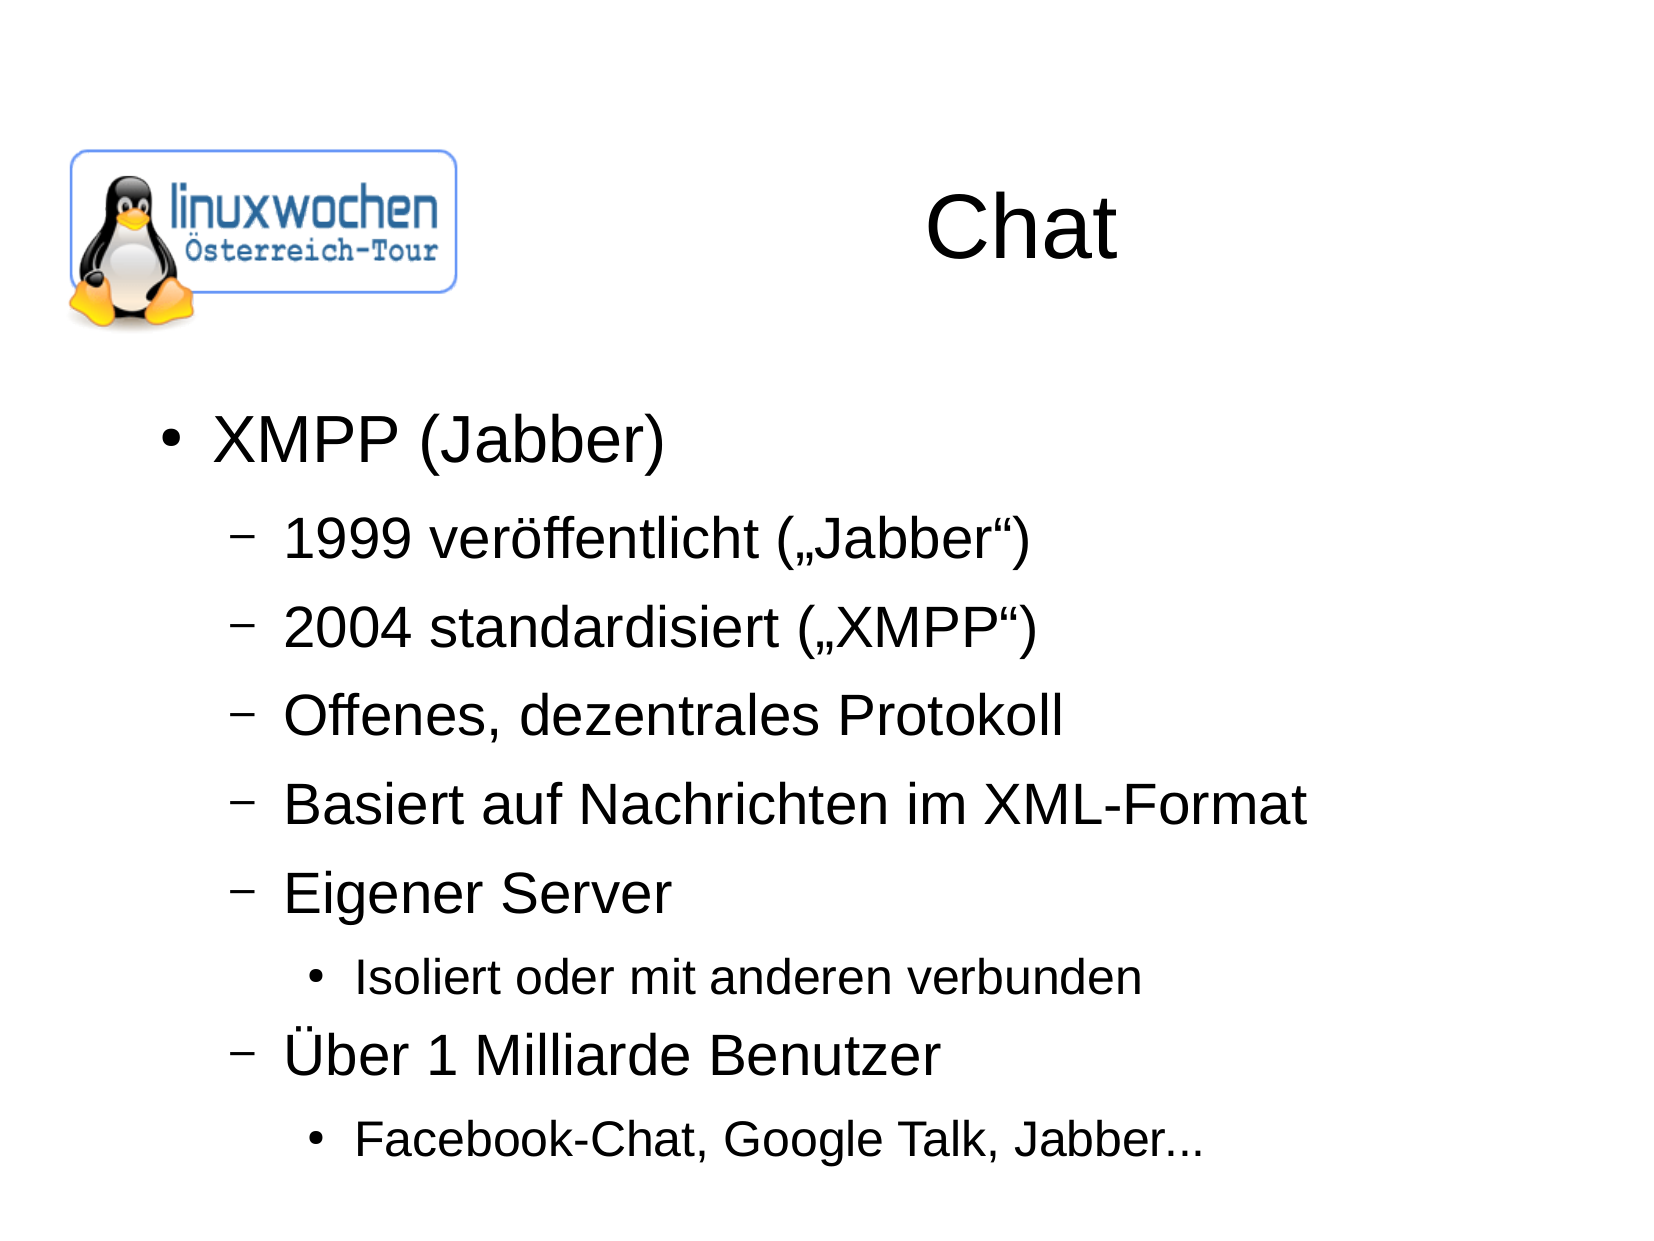

# Chat
XMPP (Jabber)
1999 veröffentlicht („Jabber“)
2004 standardisiert („XMPP“)
Offenes, dezentrales Protokoll
Basiert auf Nachrichten im XML-Format
Eigener Server
Isoliert oder mit anderen verbunden
Über 1 Milliarde Benutzer
Facebook-Chat, Google Talk, Jabber...